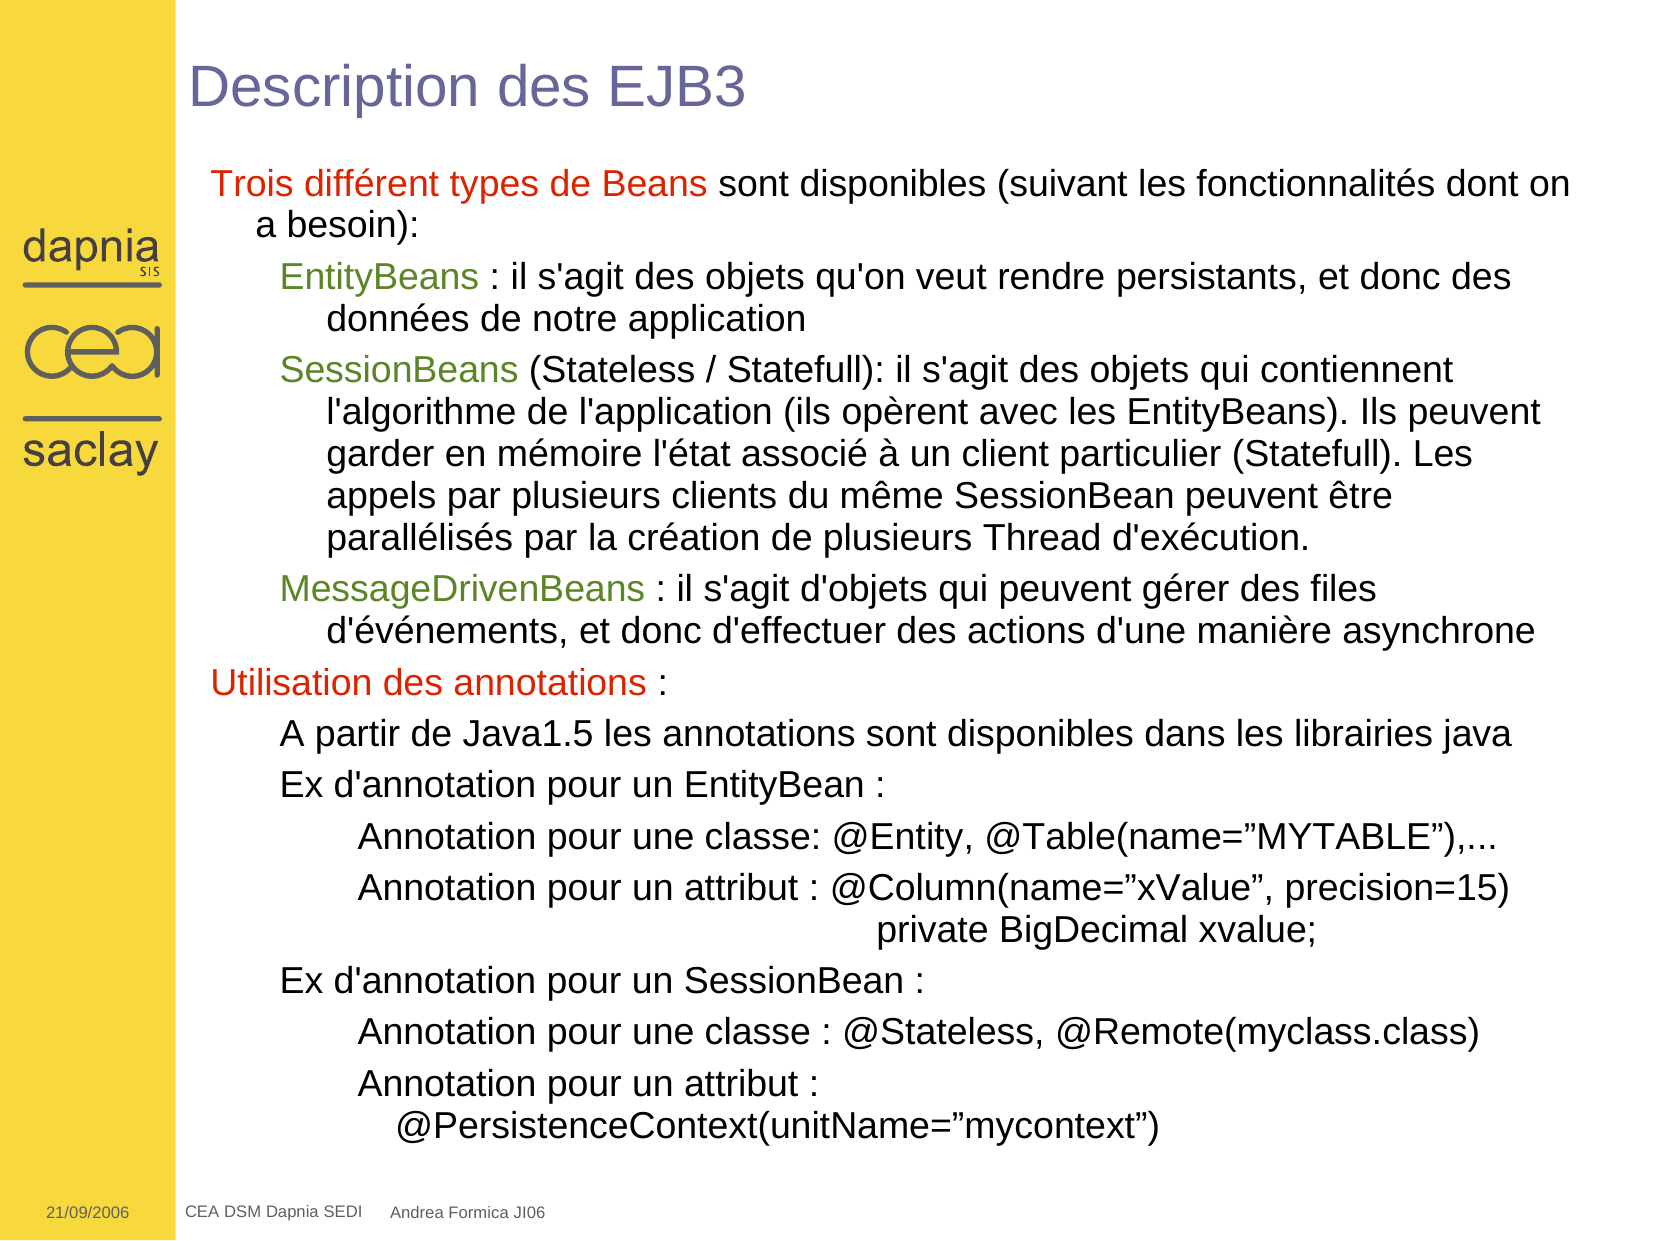

# Description des EJB3
Trois différent types de Beans sont disponibles (suivant les fonctionnalités dont on a besoin):
EntityBeans : il s'agit des objets qu'on veut rendre persistants, et donc des données de notre application
SessionBeans (Stateless / Statefull): il s'agit des objets qui contiennent l'algorithme de l'application (ils opèrent avec les EntityBeans). Ils peuvent garder en mémoire l'état associé à un client particulier (Statefull). Les appels par plusieurs clients du même SessionBean peuvent être parallélisés par la création de plusieurs Thread d'exécution.
MessageDrivenBeans : il s'agit d'objets qui peuvent gérer des files d'événements, et donc d'effectuer des actions d'une manière asynchrone
Utilisation des annotations :
A partir de Java1.5 les annotations sont disponibles dans les librairies java
Ex d'annotation pour un EntityBean :
Annotation pour une classe: @Entity, @Table(name=”MYTABLE”),...
Annotation pour un attribut : @Column(name=”xValue”, precision=15)
 private BigDecimal xvalue;
Ex d'annotation pour un SessionBean :
Annotation pour une classe : @Stateless, @Remote(myclass.class)
Annotation pour un attribut : @PersistenceContext(unitName=”mycontext”)
21/09/2006
Andrea Formica JI06